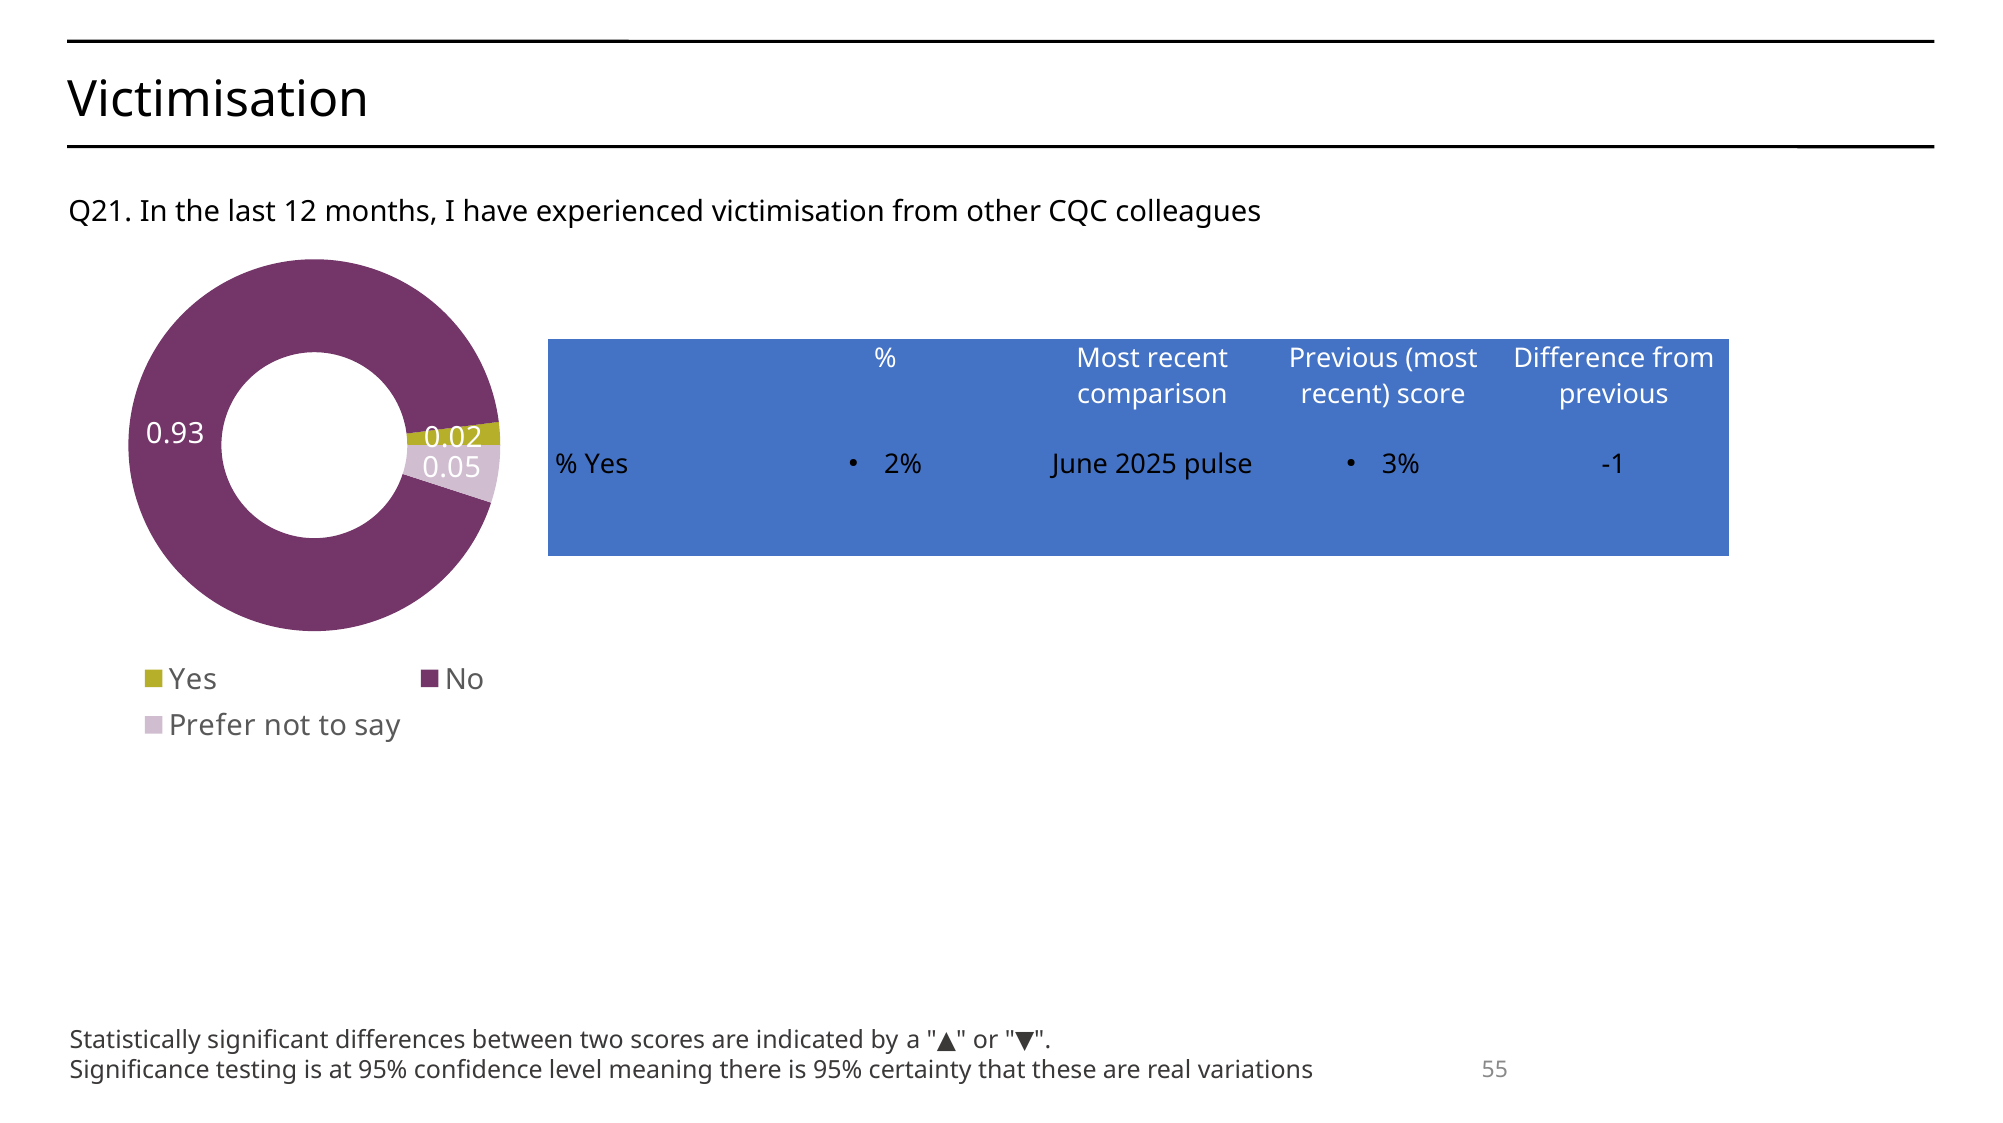

# Victimisation
Q21. In the last 12 months, I have experienced victimisation from other CQC colleagues
### Chart
| Category | x |
|---|---|
| Yes | 0.02 |
| No | 0.93 |
| Prefer not to say | 0.05 || | % | | Most recent comparison | Previous (most recent) score | Difference from previous |
| --- | --- | --- | --- | --- | --- |
| % Yes | 2% | | June 2025 pulse | 3% | -1 |
Statistically significant differences between two scores are indicated by a "▲" or "▼".
Significance testing is at 95% confidence level meaning there is 95% certainty that these are real variations